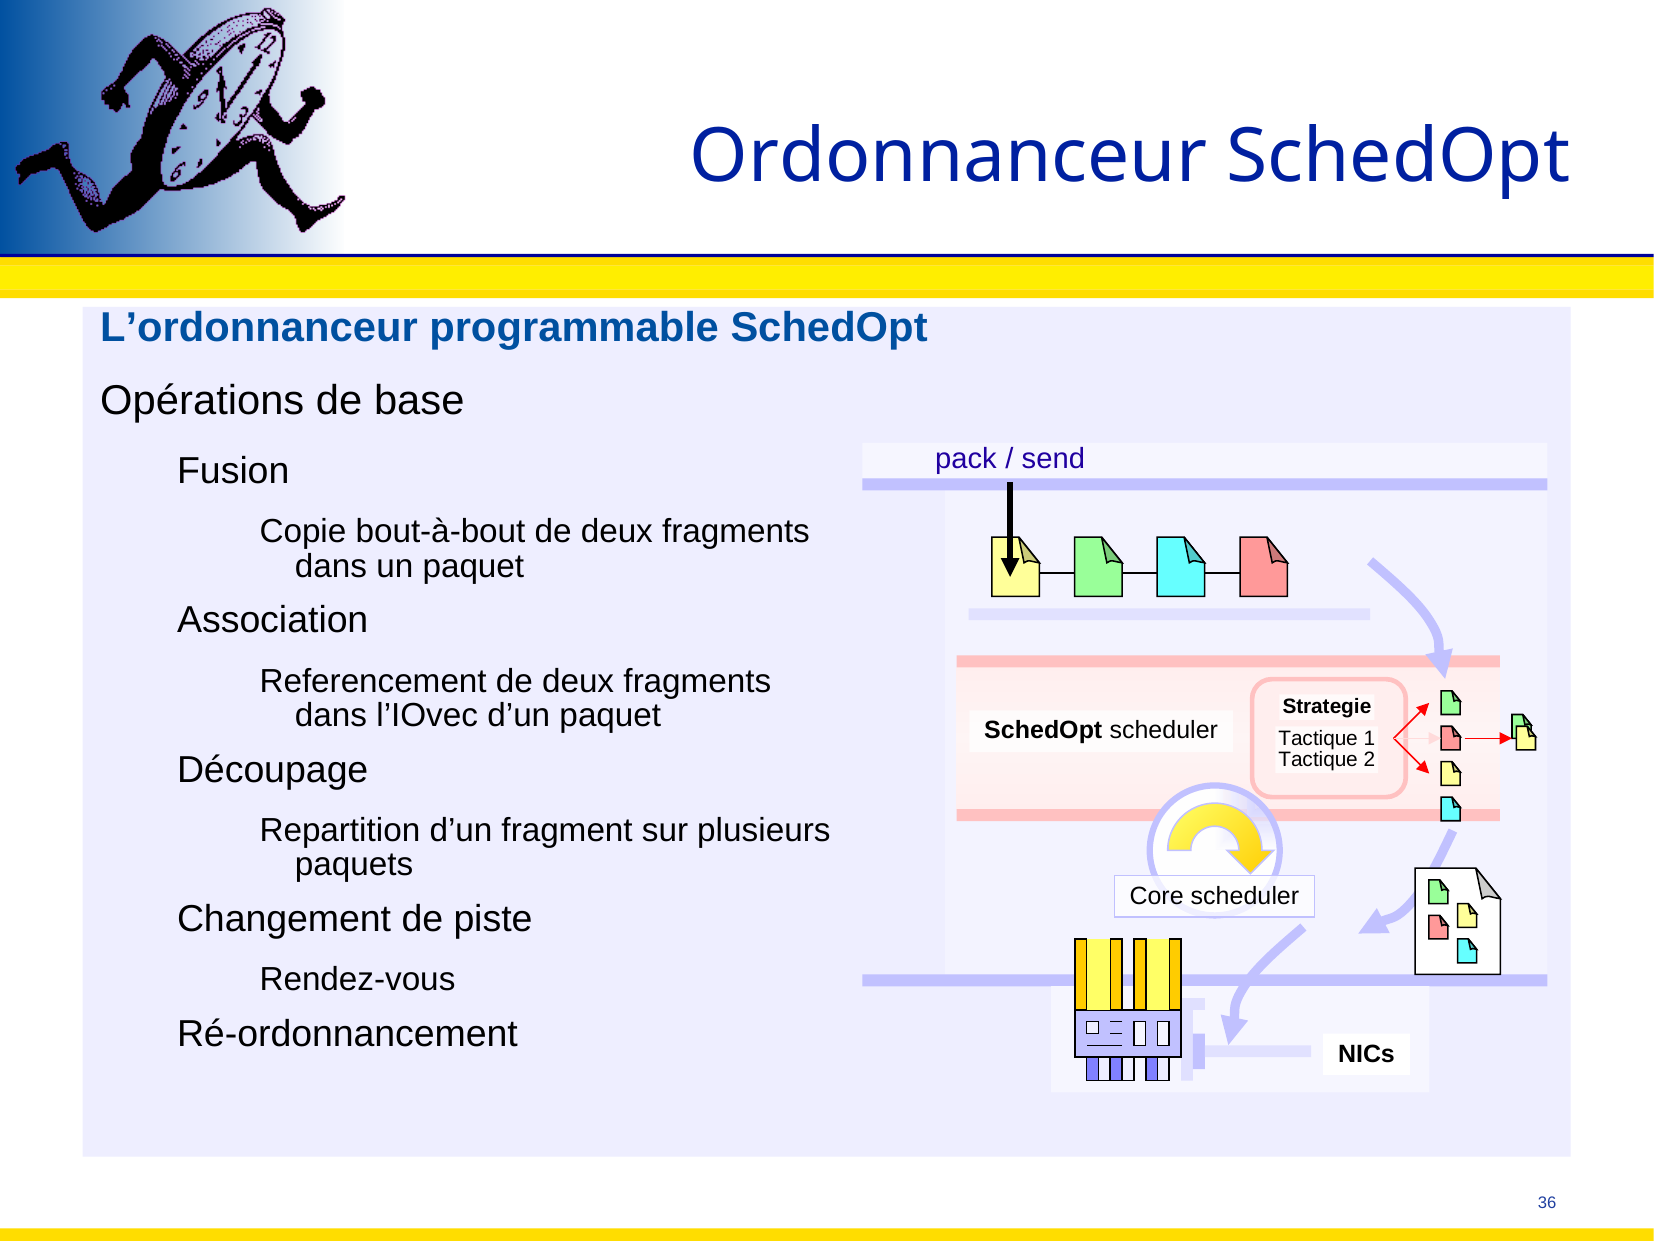

# Ordonnanceur SchedOpt
L’ordonnanceur programmable SchedOpt
Opérations de base
Fusion
Copie bout-à-bout de deux fragments
dans un paquet
Association
Referencement de deux fragments
dans l’IOvec d’un paquet
Découpage
Repartition d’un fragment sur plusieurs
paquets
Changement de piste
Rendez-vous
Ré-ordonnancement
pack / send
Strategie
SchedOpt scheduler
Tactique 1
Tactique 2
Core scheduler
NICs